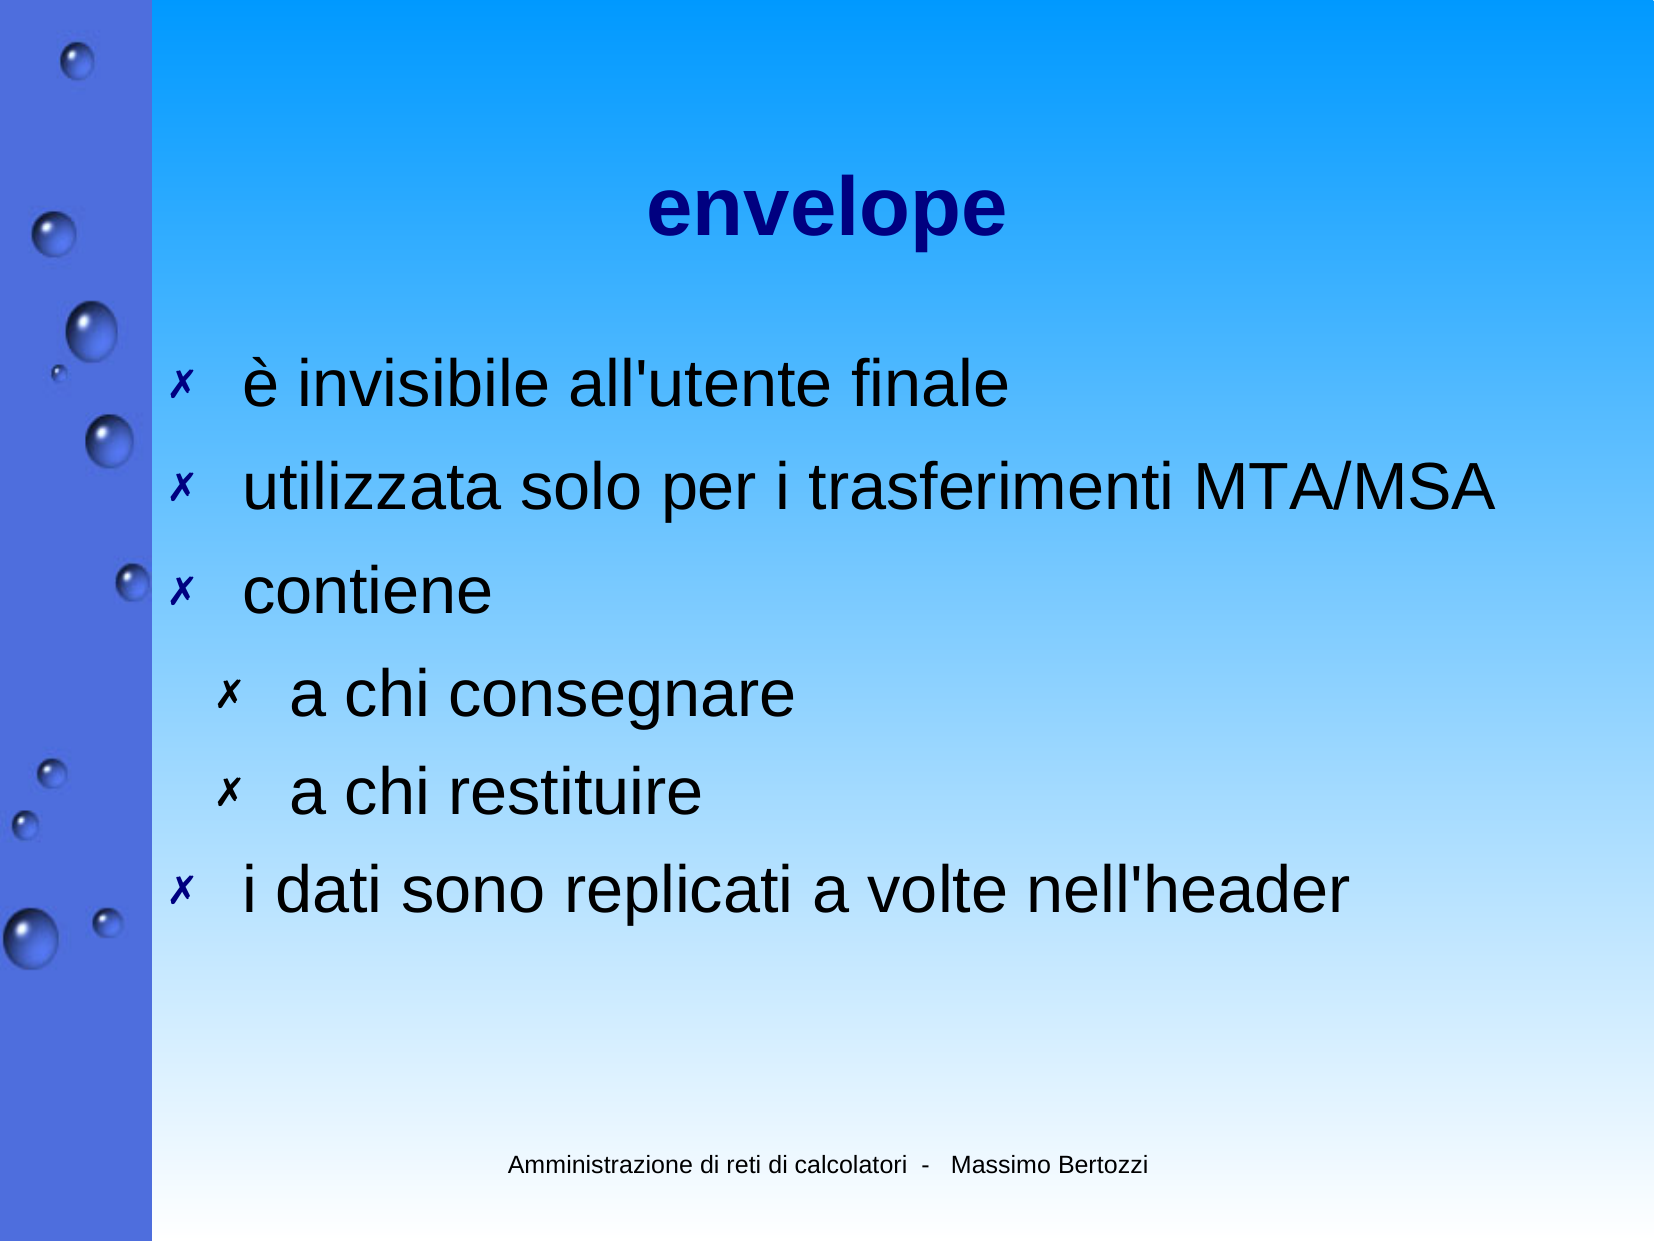

# envelope
è invisibile all'utente finale
utilizzata solo per i trasferimenti MTA/MSA
contiene
a chi consegnare
a chi restituire
i dati sono replicati a volte nell'header